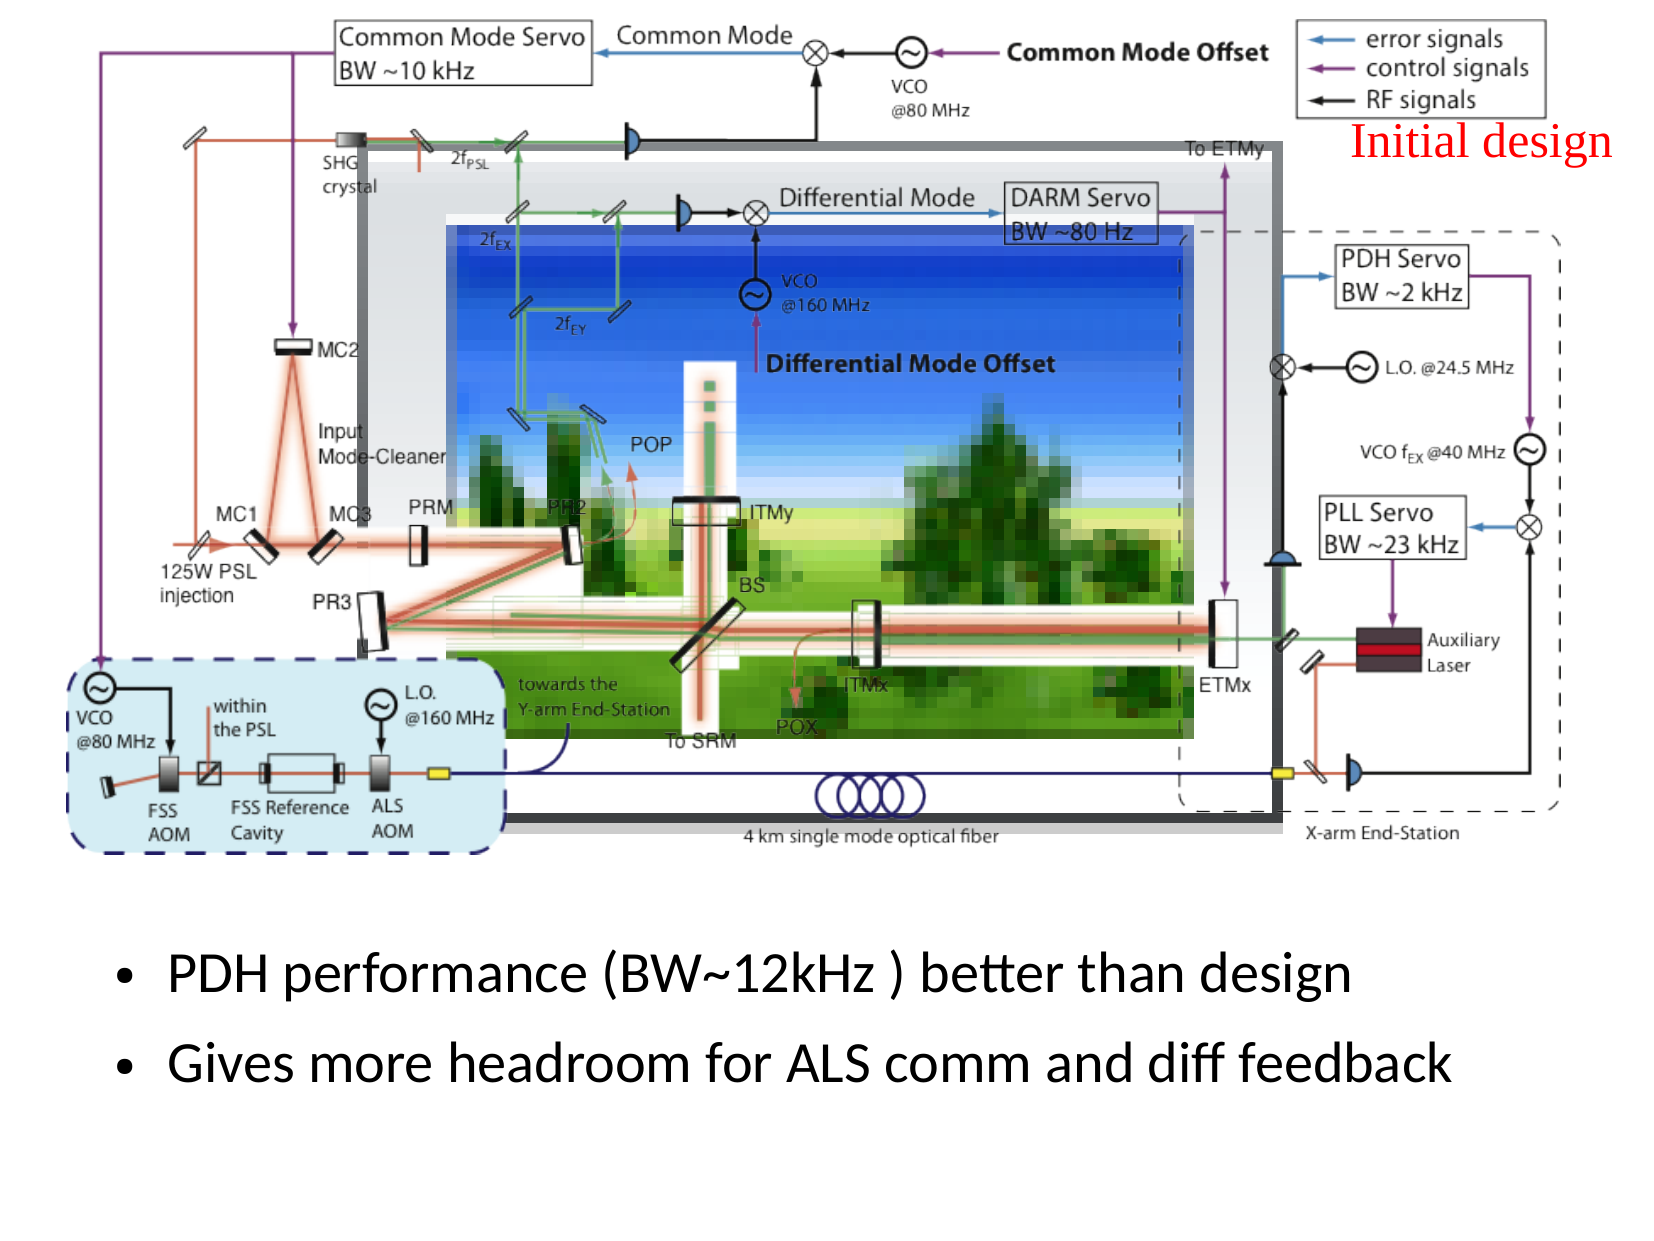

Initial design
# PDH performance (BW~12kHz ) better than design
Gives more headroom for ALS comm and diff feedback